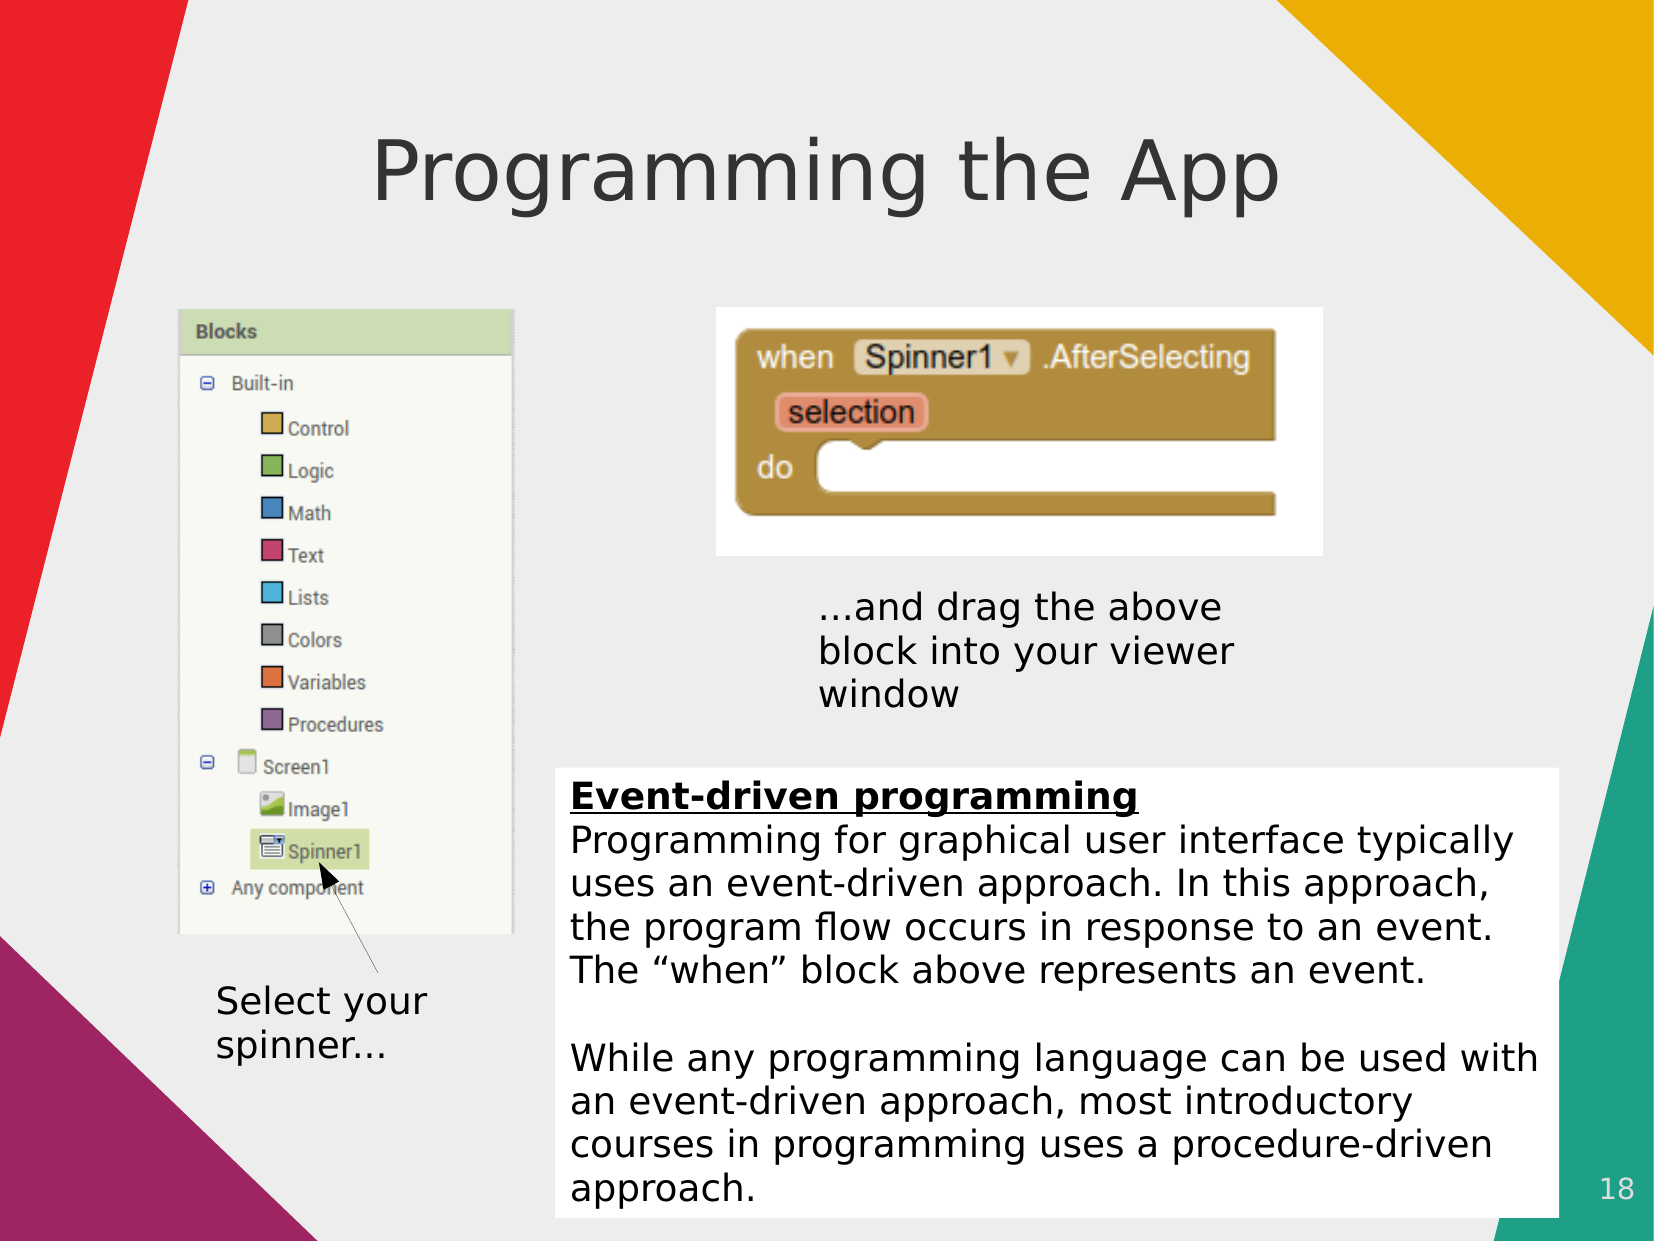

# Programming the App
...and drag the above block into your viewer window
Event-driven programming
Programming for graphical user interface typically uses an event-driven approach. In this approach, the program flow occurs in response to an event. The “when” block above represents an event.
While any programming language can be used with an event-driven approach, most introductory courses in programming uses a procedure-driven approach.
Select your spinner...
18